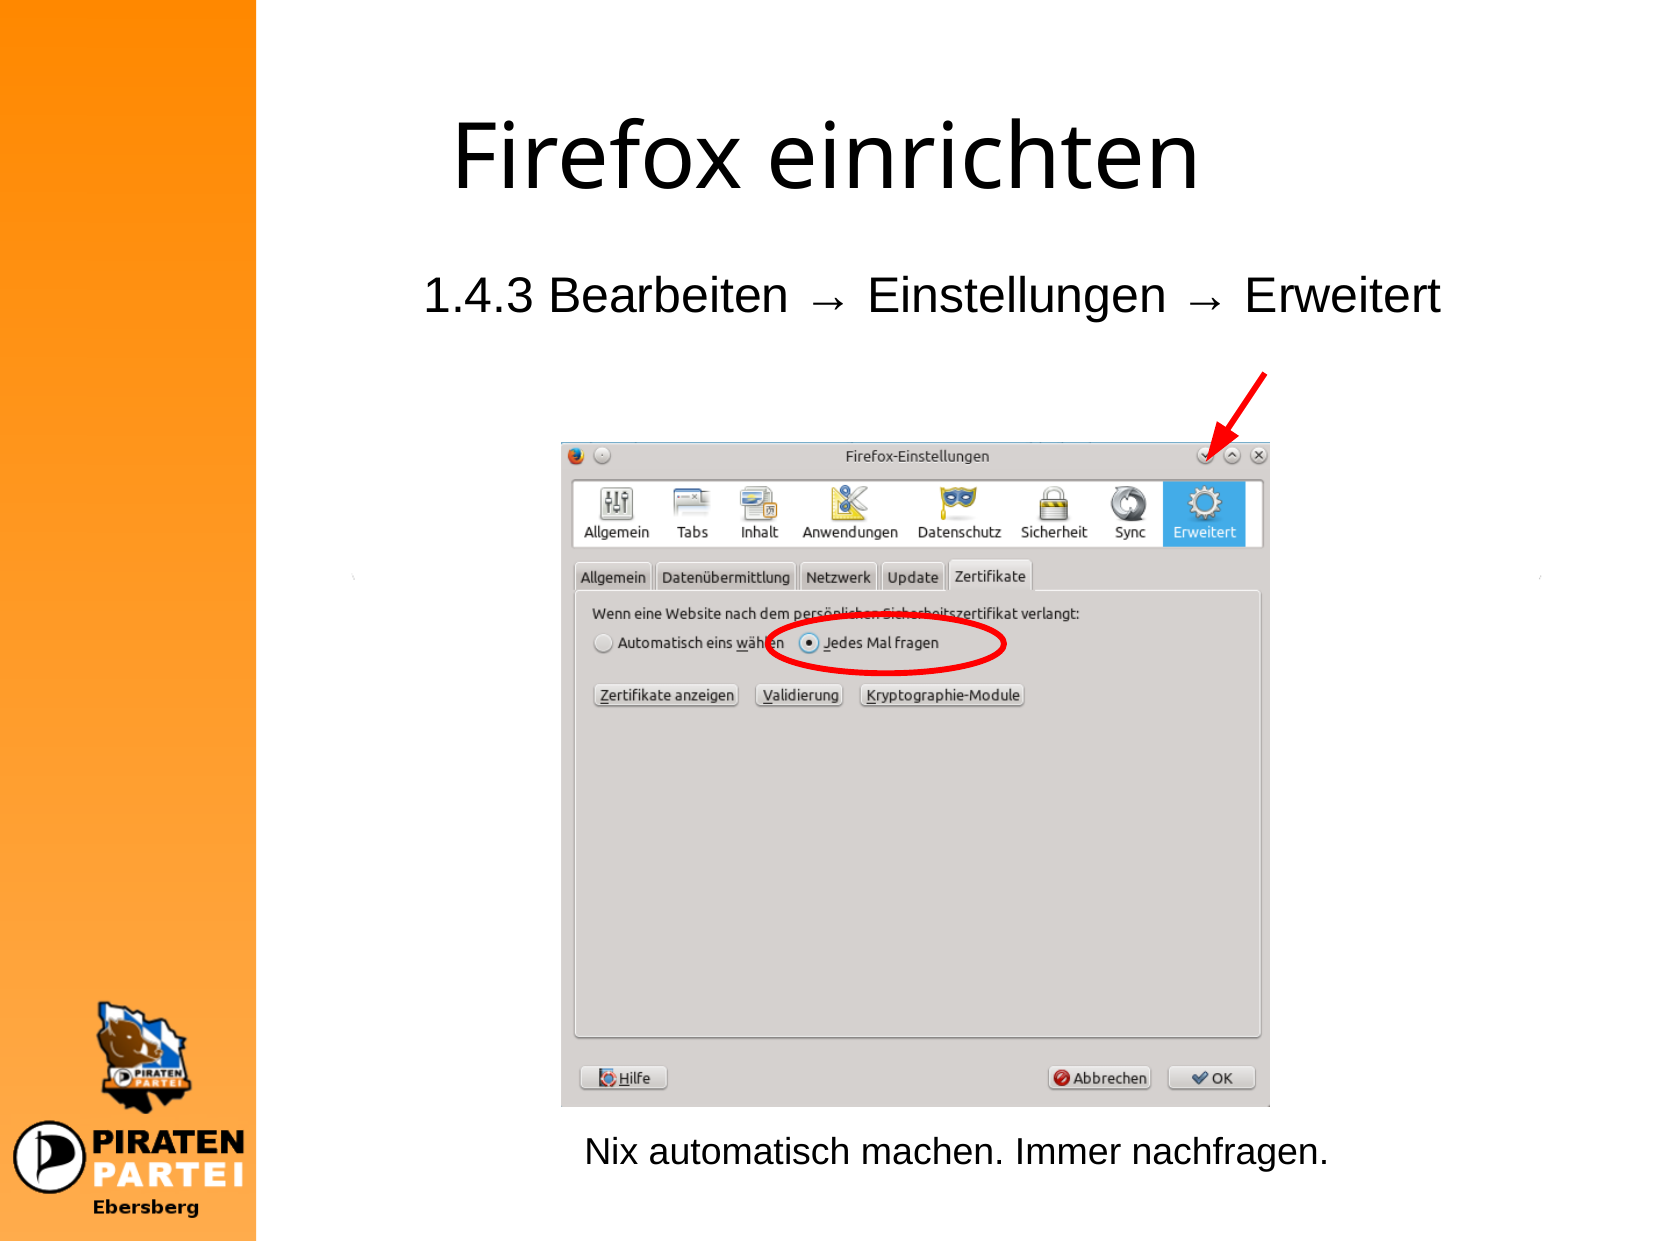

# Firefox einrichten
1.4.3 Bearbeiten → Einstellungen → Erweitert
Nix automatisch machen. Immer nachfragen.